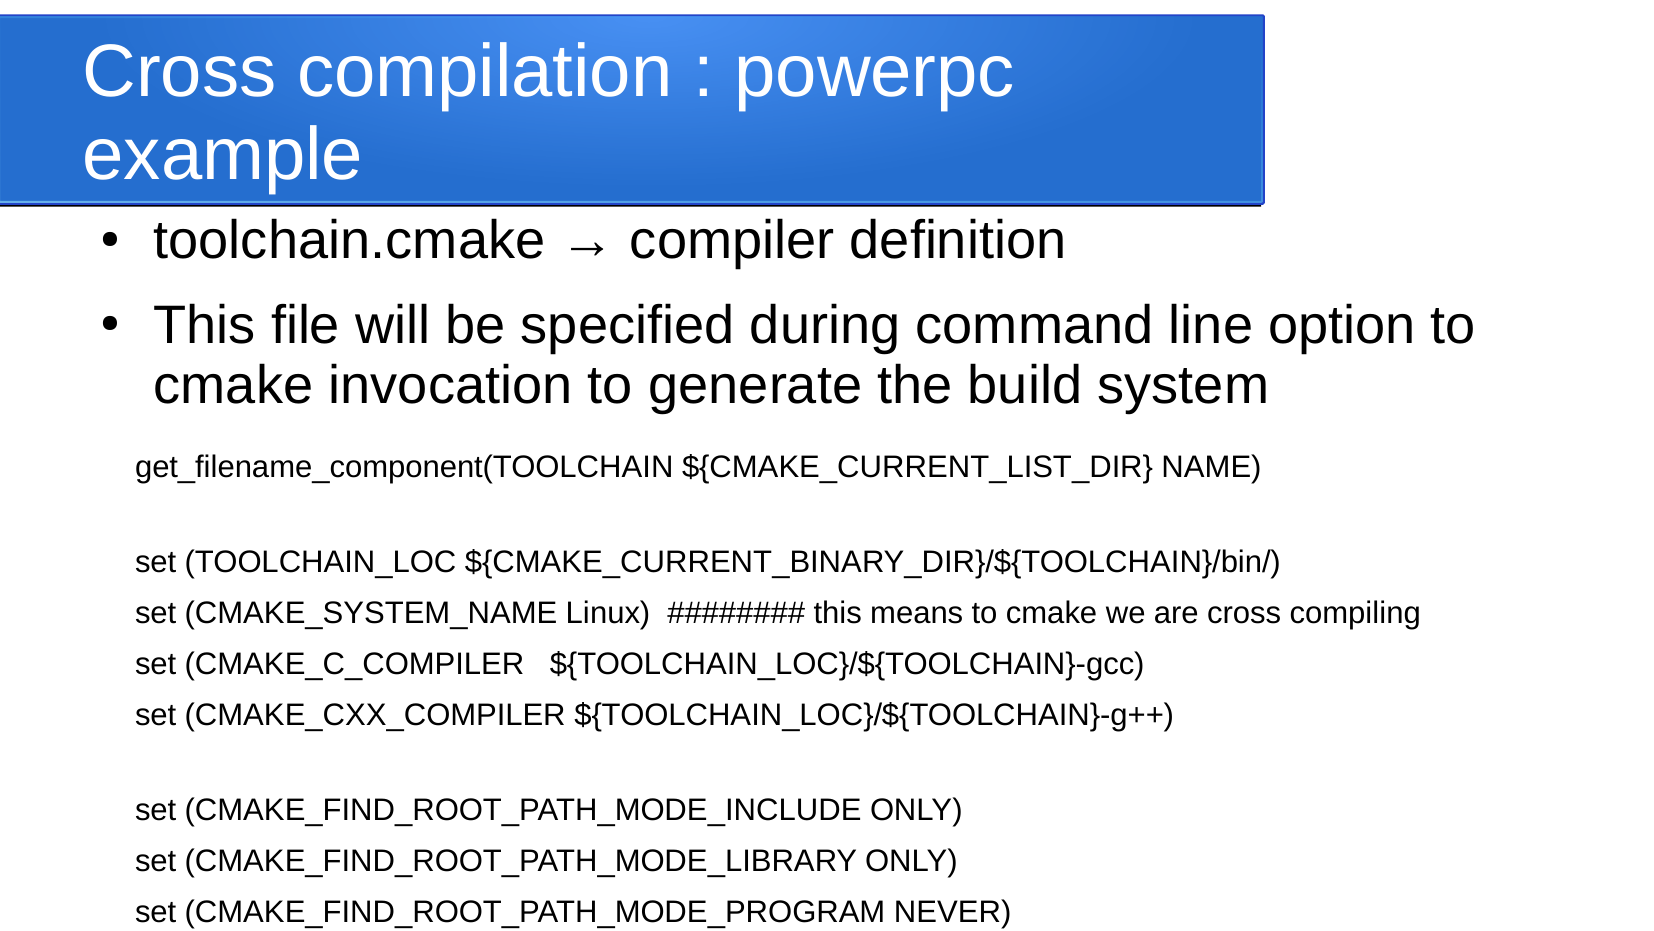

# Cross compilation : powerpc example
toolchain.cmake → compiler definition
This file will be specified during command line option to cmake invocation to generate the build system
get_filename_component(TOOLCHAIN ${CMAKE_CURRENT_LIST_DIR} NAME)
set (TOOLCHAIN_LOC ${CMAKE_CURRENT_BINARY_DIR}/${TOOLCHAIN}/bin/)
set (CMAKE_SYSTEM_NAME Linux) ######## this means to cmake we are cross compiling
set (CMAKE_C_COMPILER ${TOOLCHAIN_LOC}/${TOOLCHAIN}-gcc)
set (CMAKE_CXX_COMPILER ${TOOLCHAIN_LOC}/${TOOLCHAIN}-g++)
set (CMAKE_FIND_ROOT_PATH_MODE_INCLUDE ONLY)
set (CMAKE_FIND_ROOT_PATH_MODE_LIBRARY ONLY)
set (CMAKE_FIND_ROOT_PATH_MODE_PROGRAM NEVER)